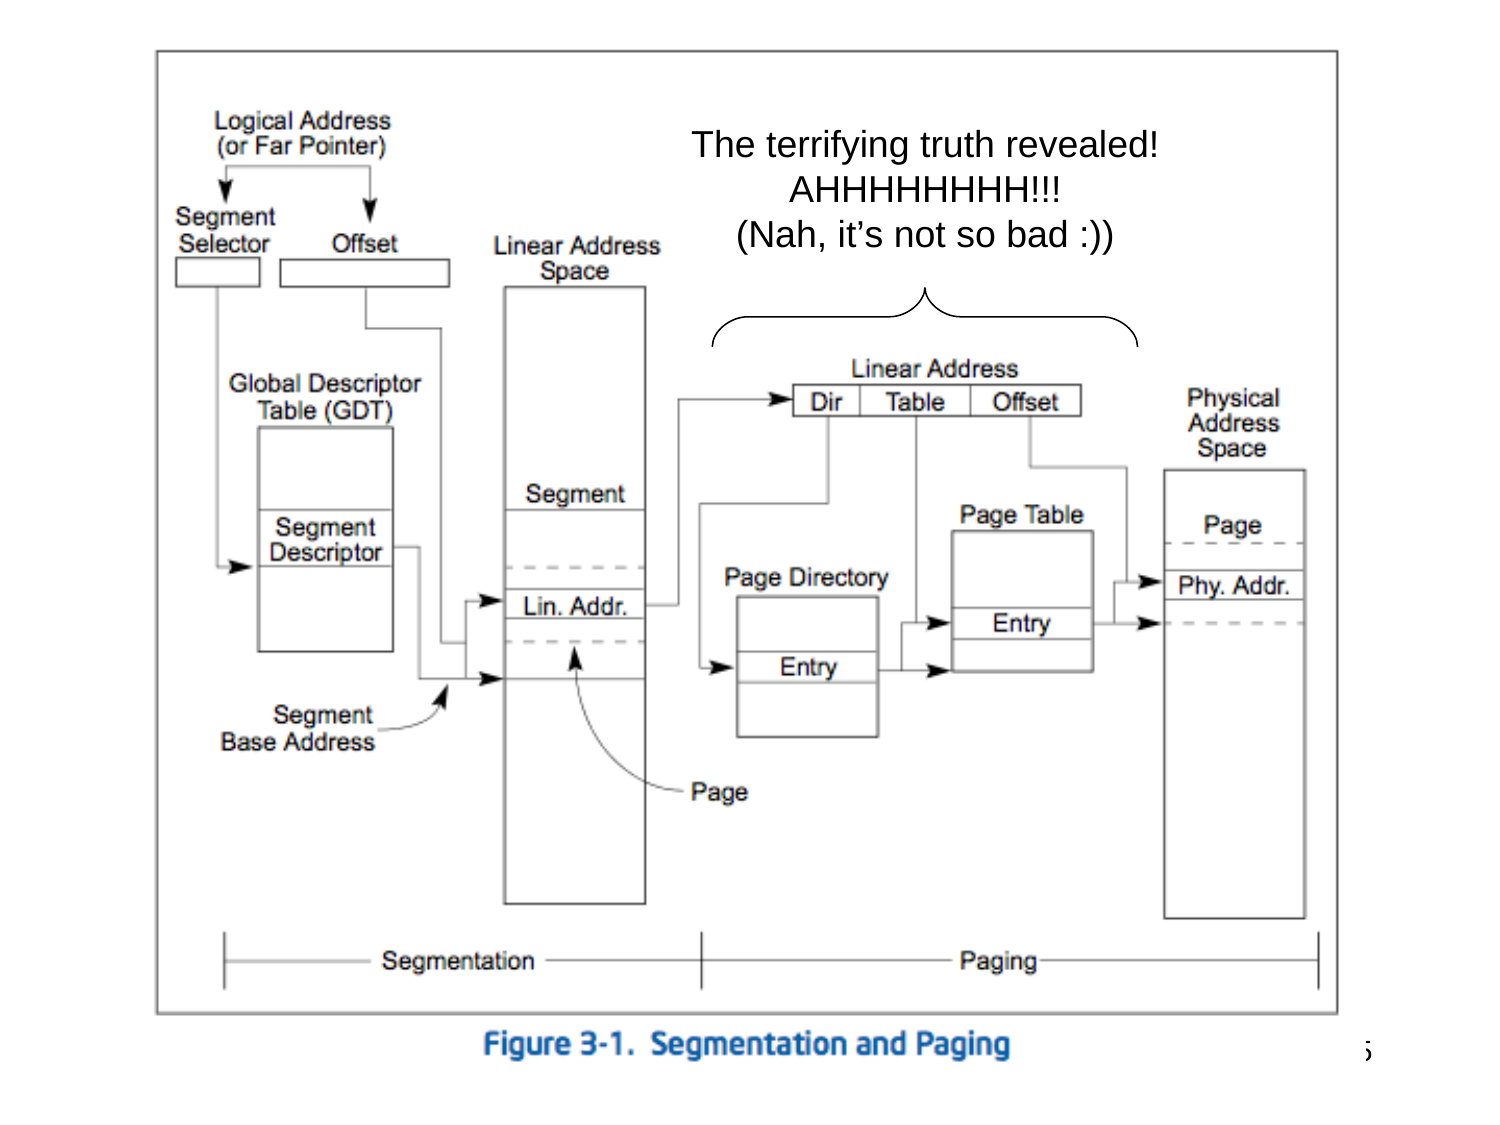

# And now you know…the rest of the story. Good day.
The terrifying truth revealed!
AHHHHHHHH!!!
(Nah, it’s not so bad :))